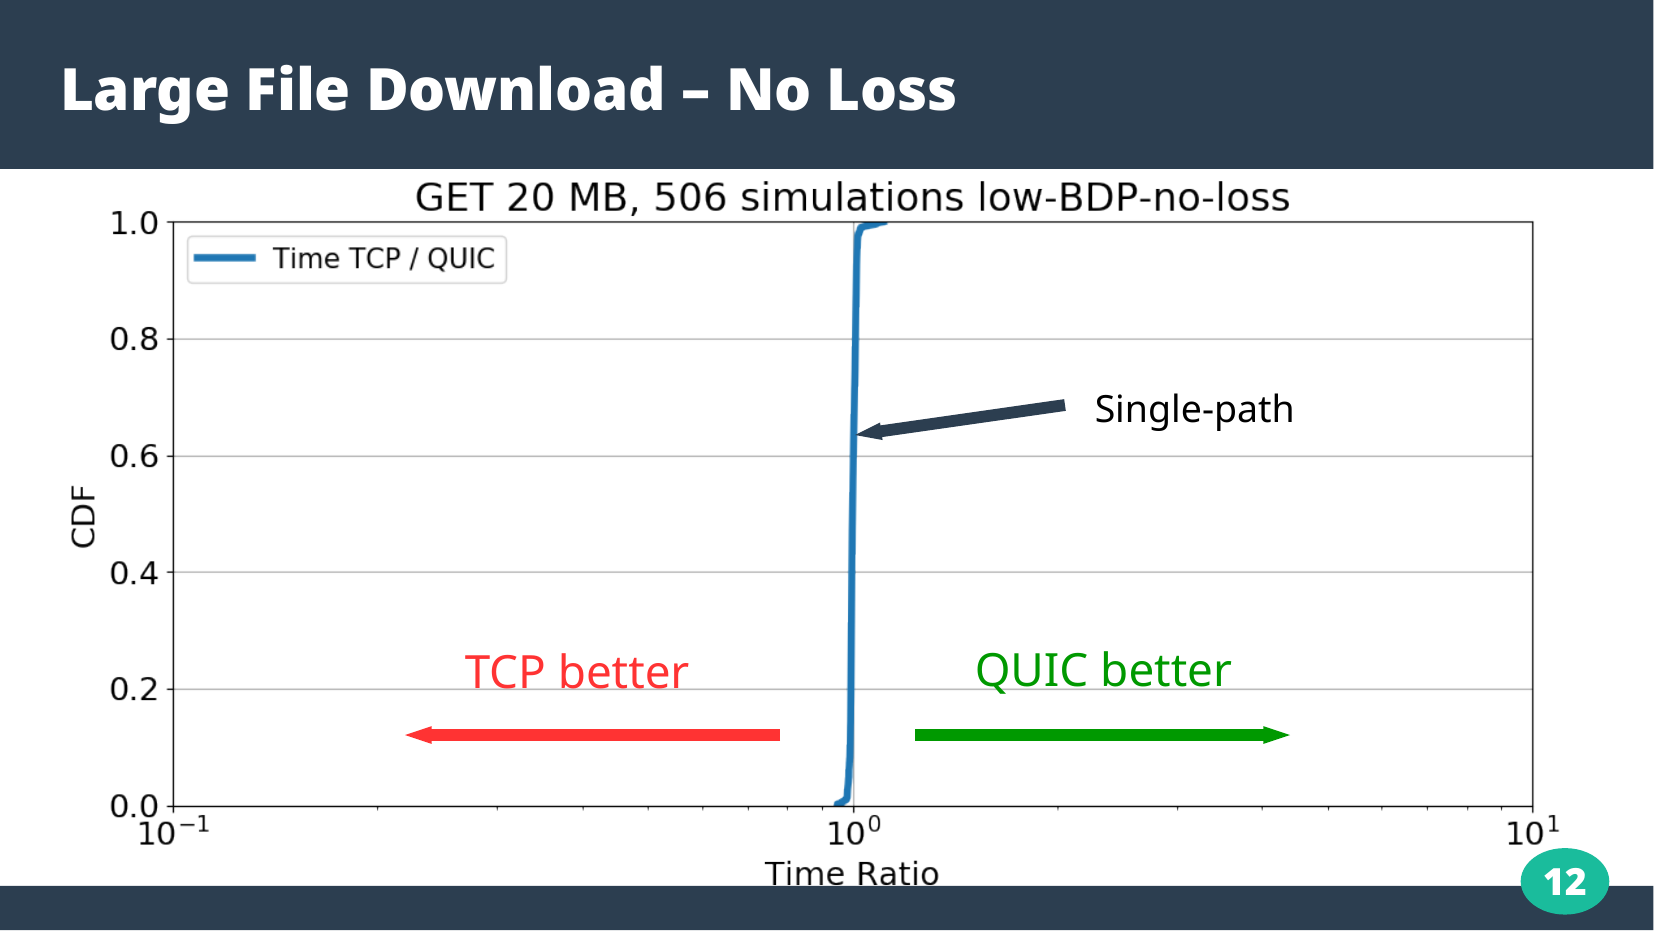

# Large File Download – No Loss
Single-path
QUIC better
TCP better
12